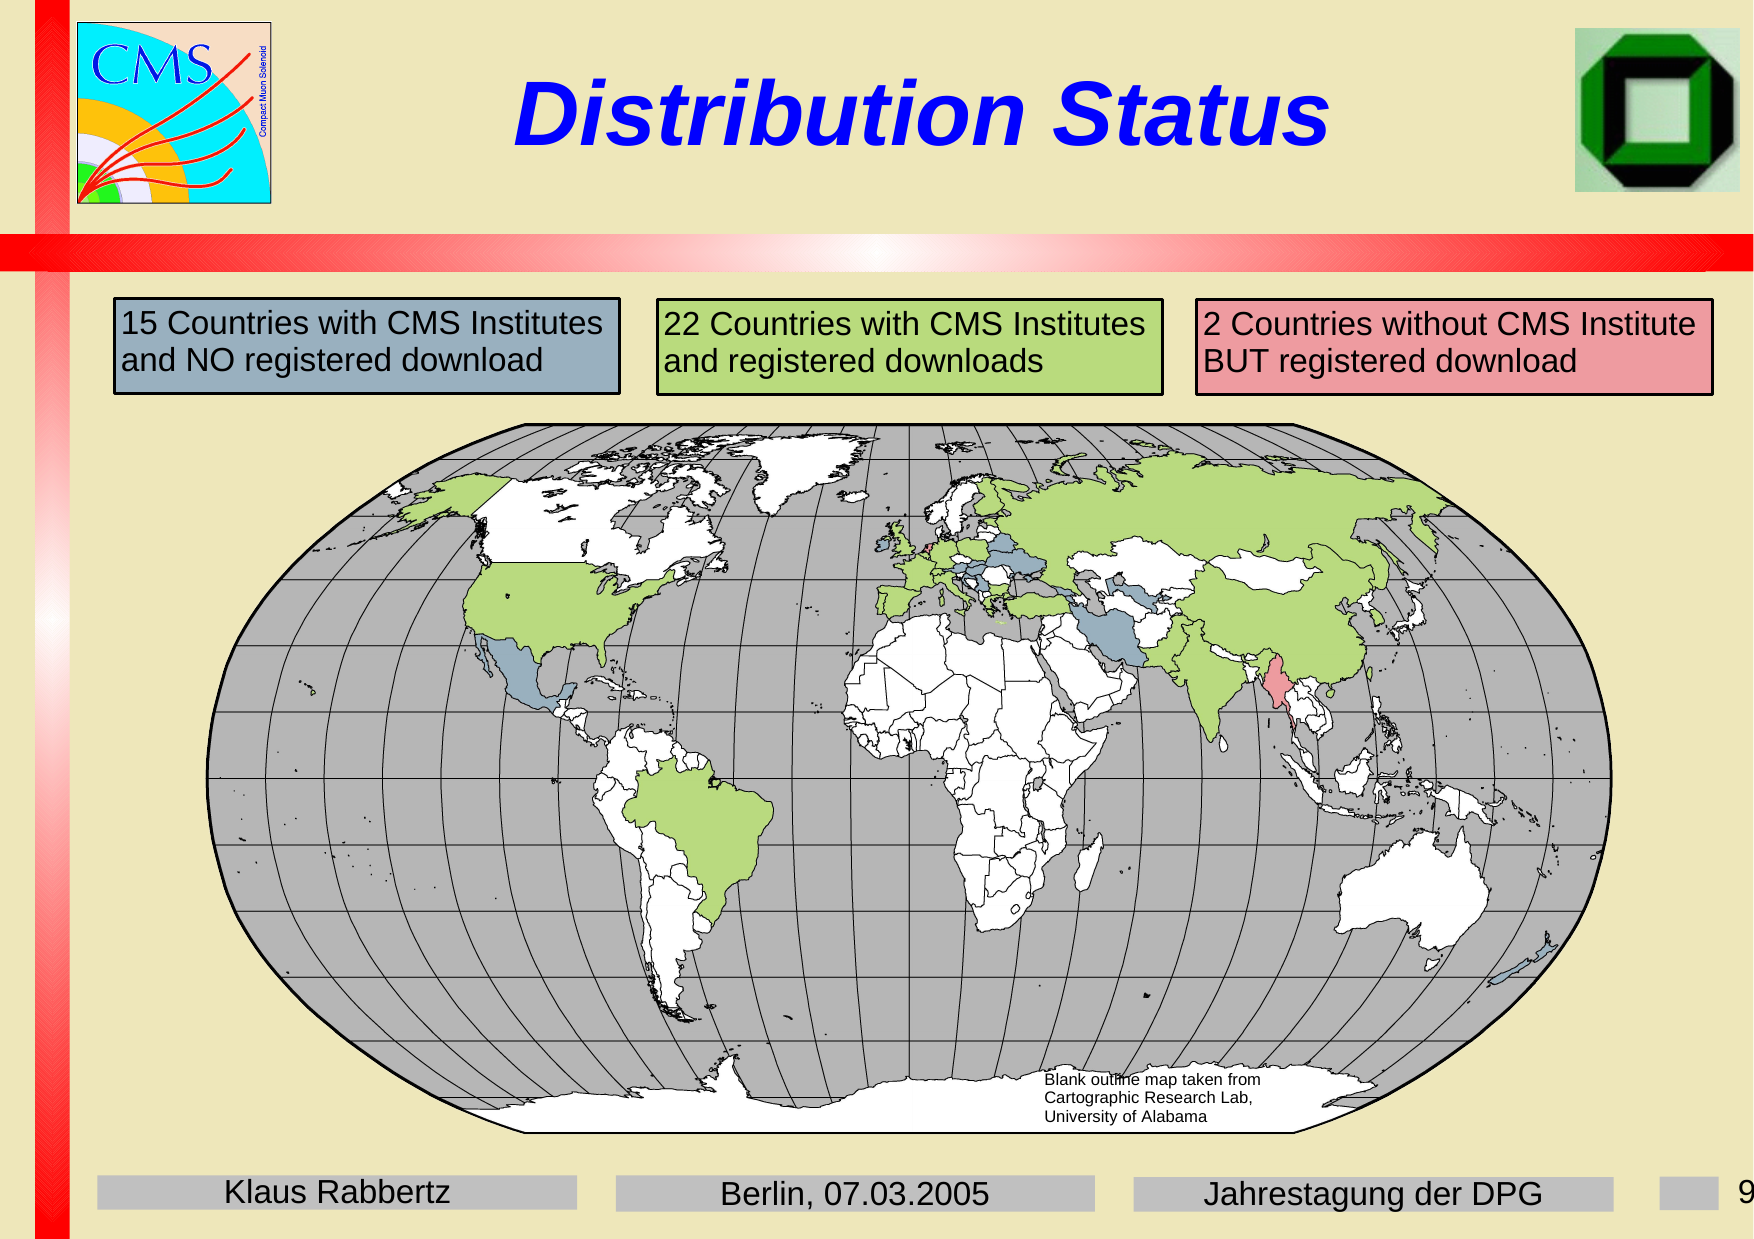

# Distribution Status
15 Countries with CMS Institutes
and NO registered download
2 Countries without CMS Institute
BUT registered download
22 Countries with CMS Institutes
and registered downloads
Blank outline map taken from
Cartographic Research Lab,
University of Alabama